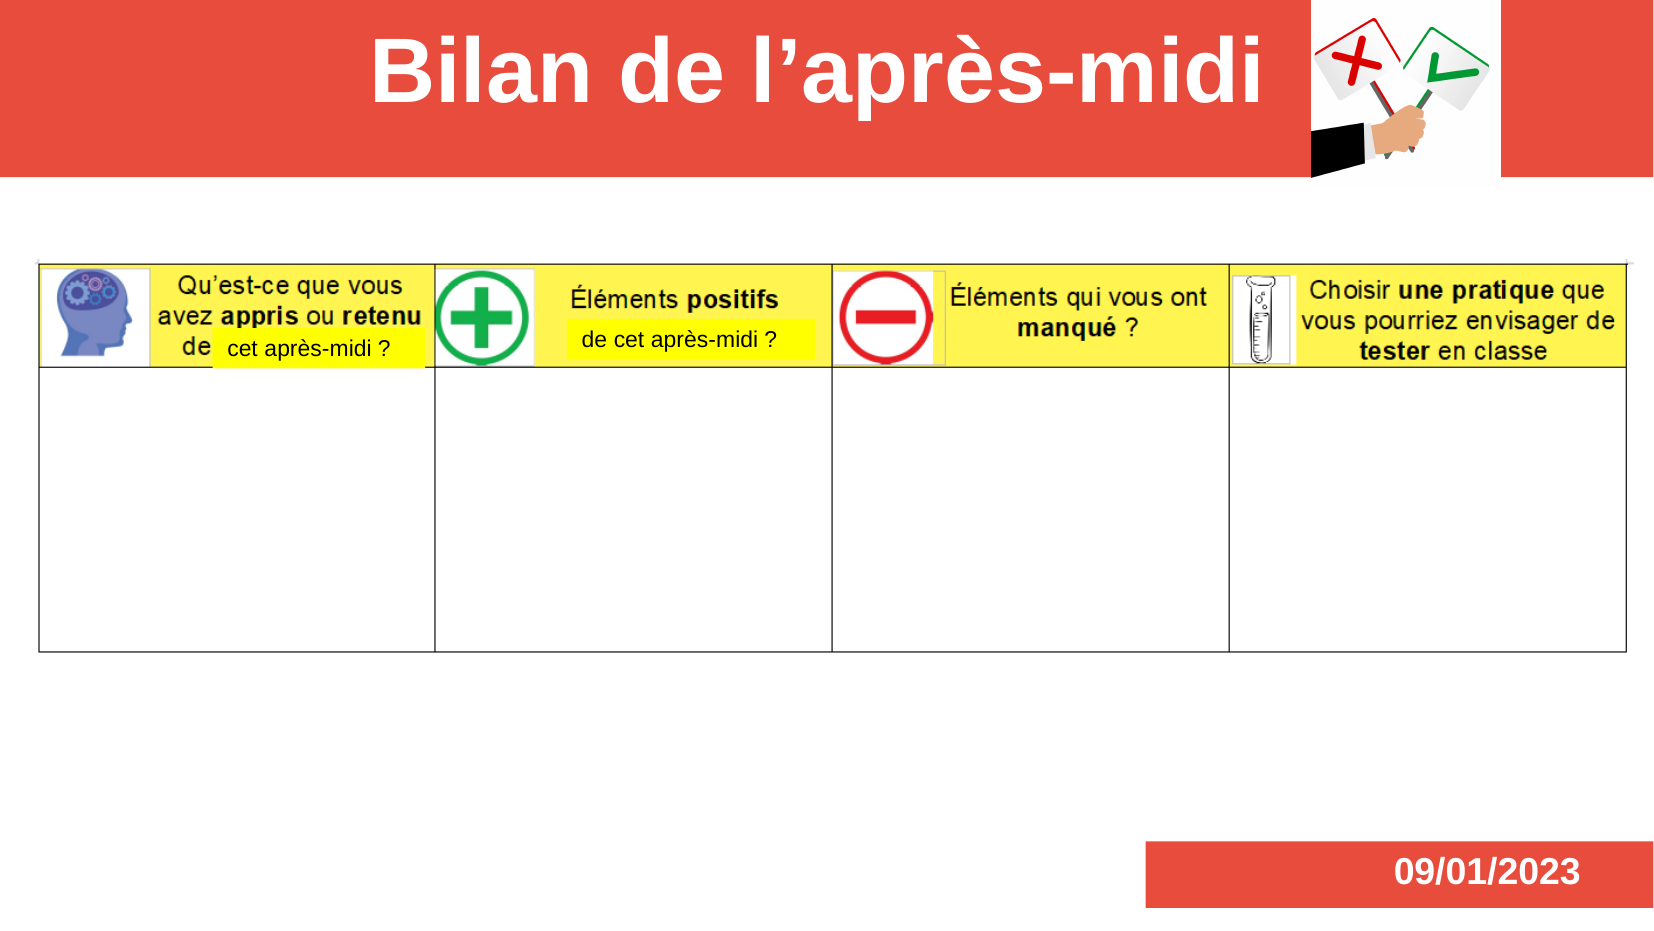

Bilan de l’après-midi
de cet après-midi ?
cet après-midi ?